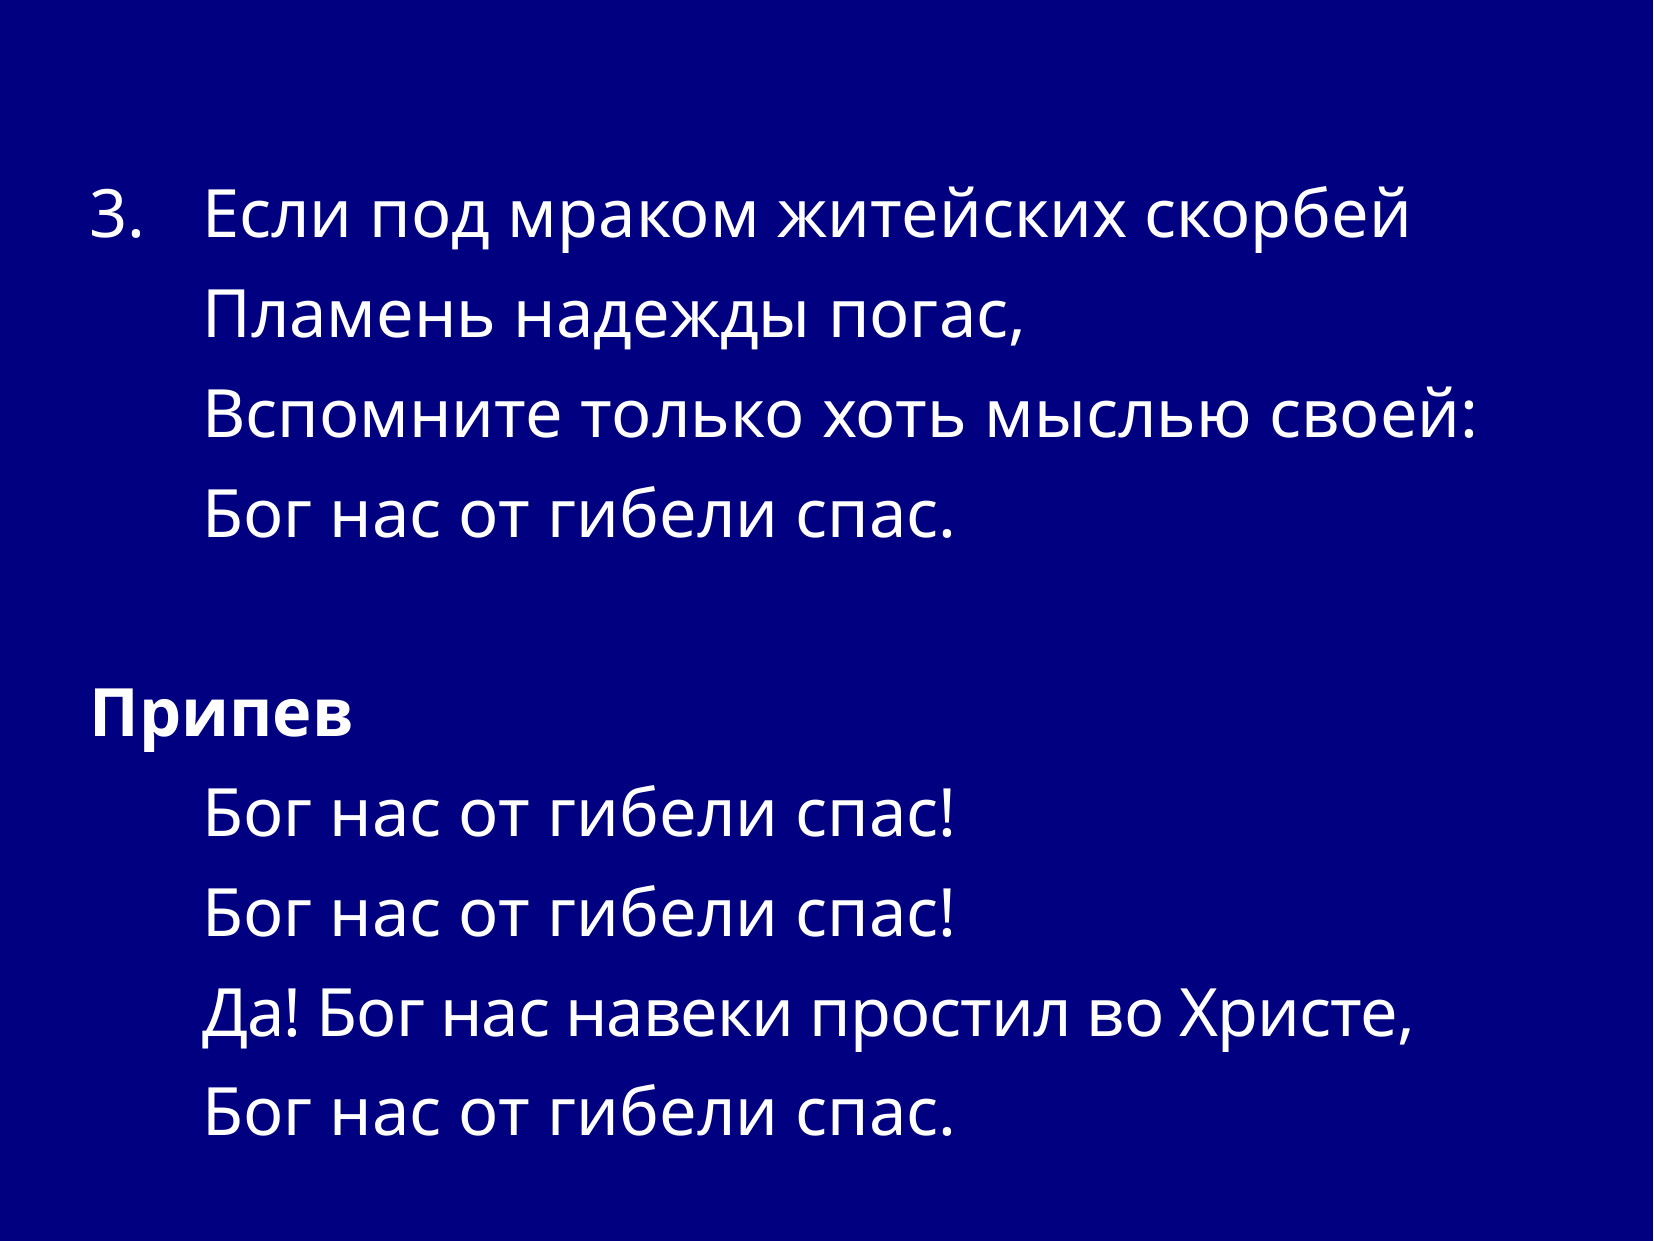

3.	Если под мраком житейских скорбей
	Пламень надежды погас,
	Вспомните только хоть мыслью своей:
	Бог нас от гибели спас.
Припев
	Бог нас от гибели спас!
	Бог нас от гибели спас!
	Да! Бог нас навеки простил во Христе,
	Бог нас от гибели спас.